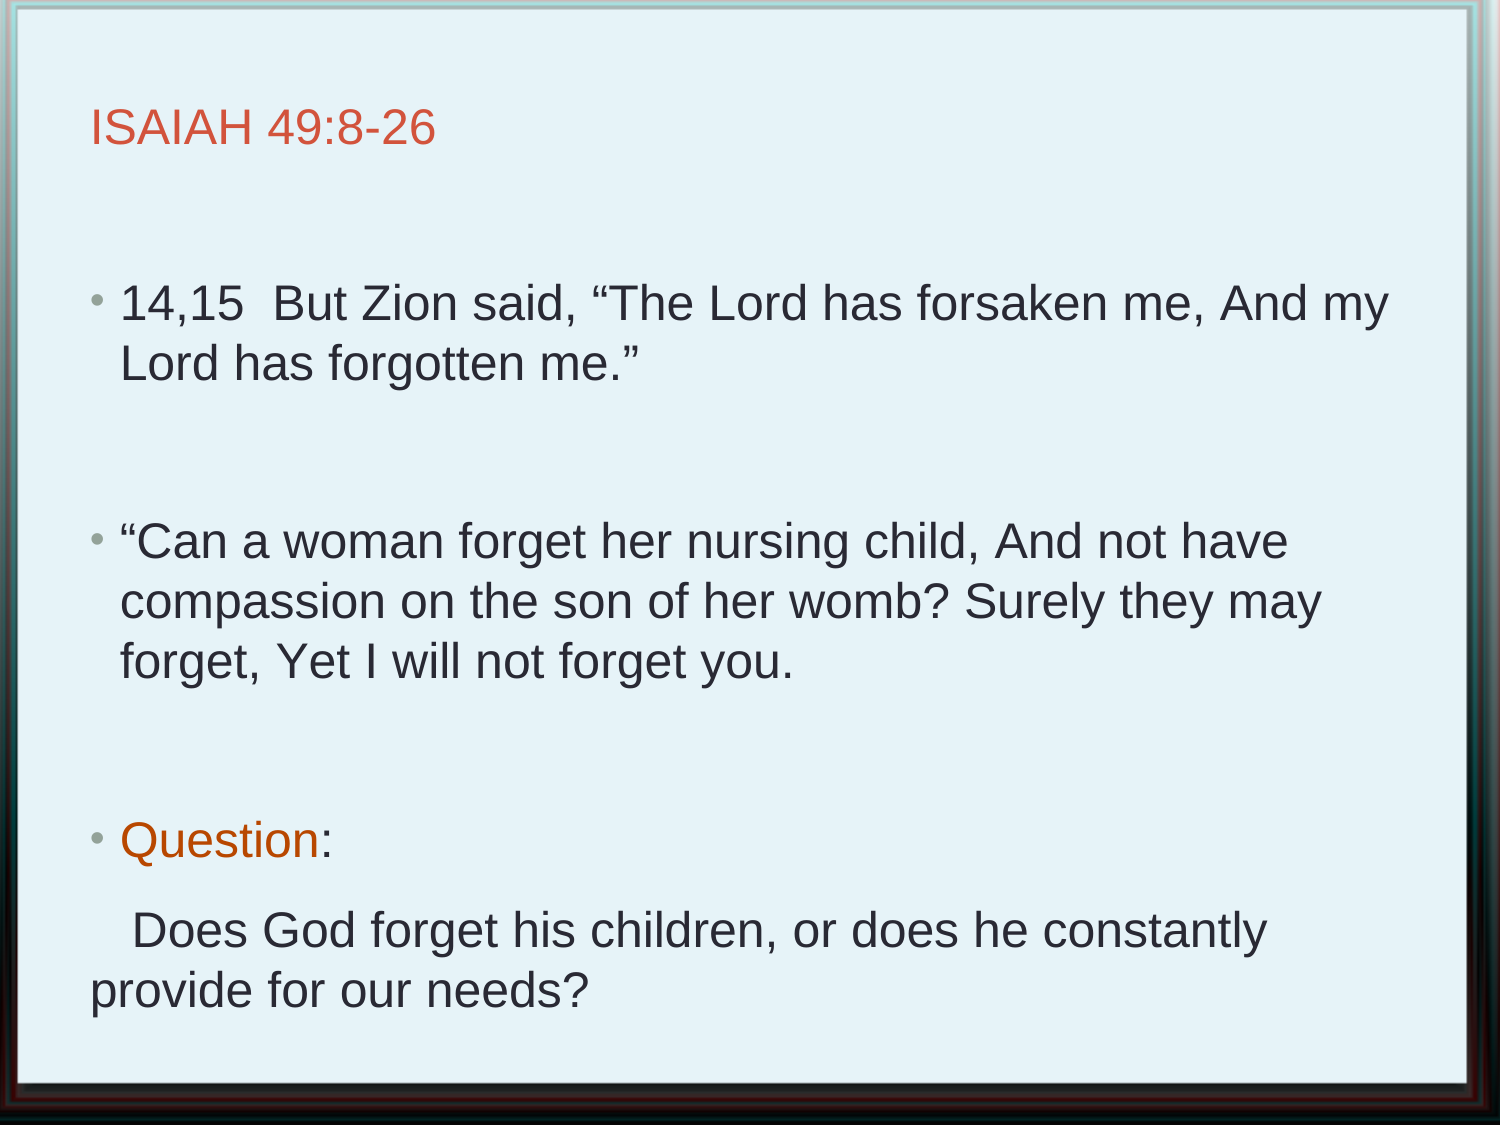

# ISAIAH 49:8-26
14,15 But Zion said, “The Lord has forsaken me, And my Lord has forgotten me.”
“Can a woman forget her nursing child, And not have compassion on the son of her womb? Surely they may forget, Yet I will not forget you.
Question:
 Does God forget his children, or does he constantly provide for our needs?